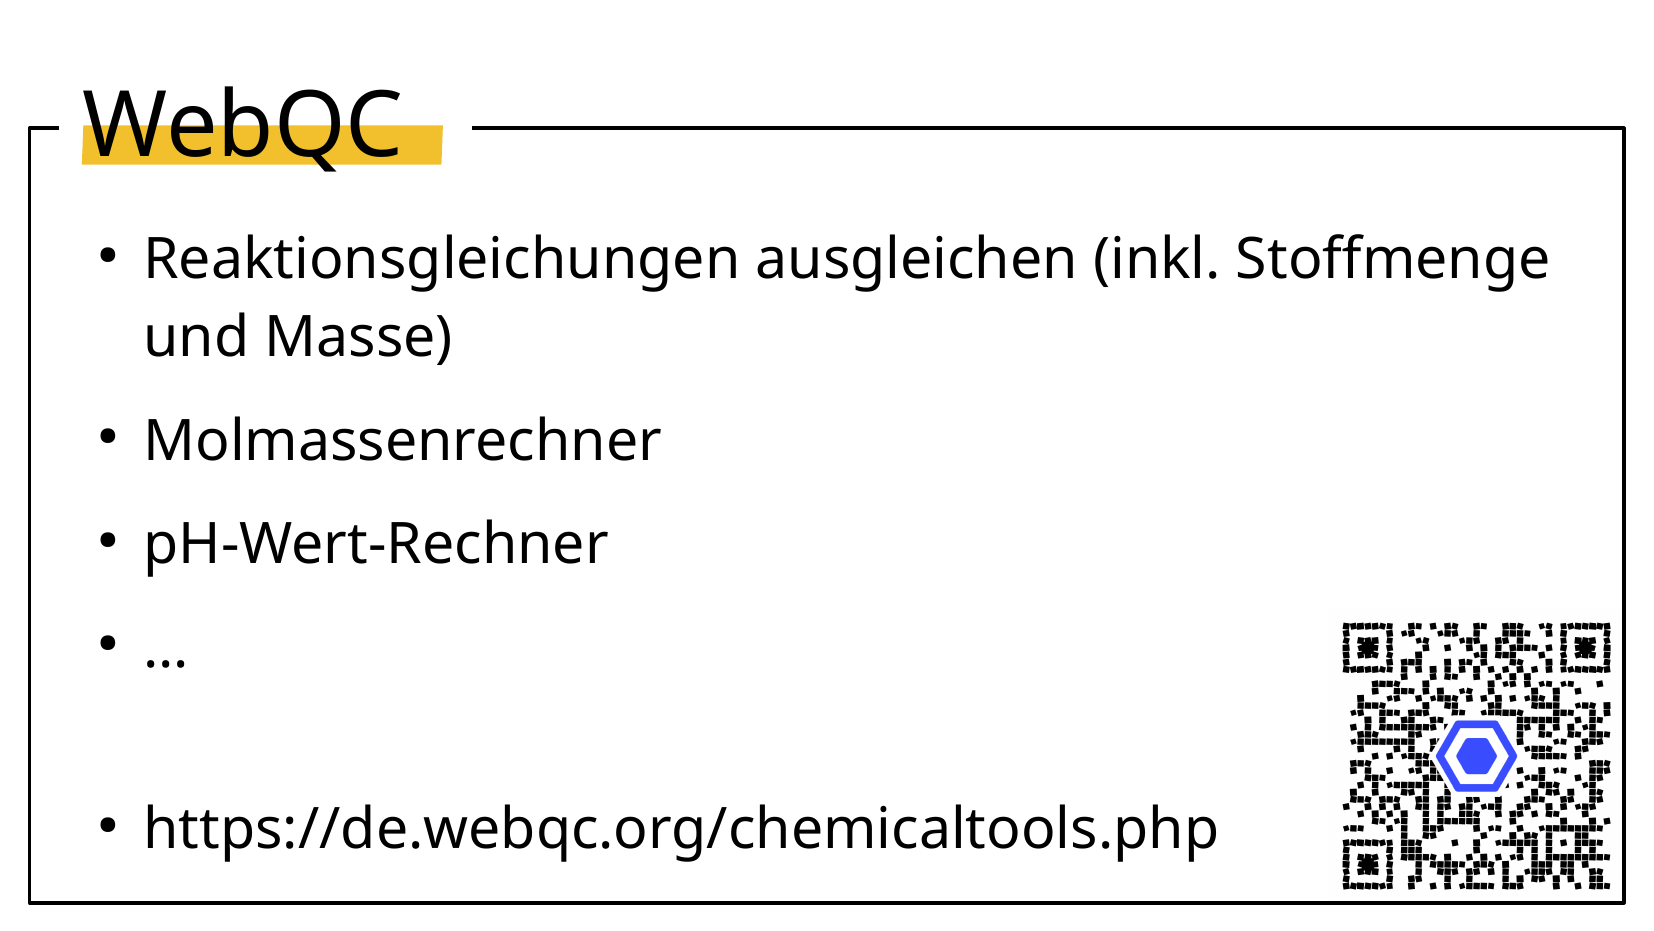

# WebQC
Reaktionsgleichungen ausgleichen (inkl. Stoffmenge
und Masse)
Molmassenrechner
pH-Wert-Rechner
…
https://de.webqc.org/chemicaltools.php